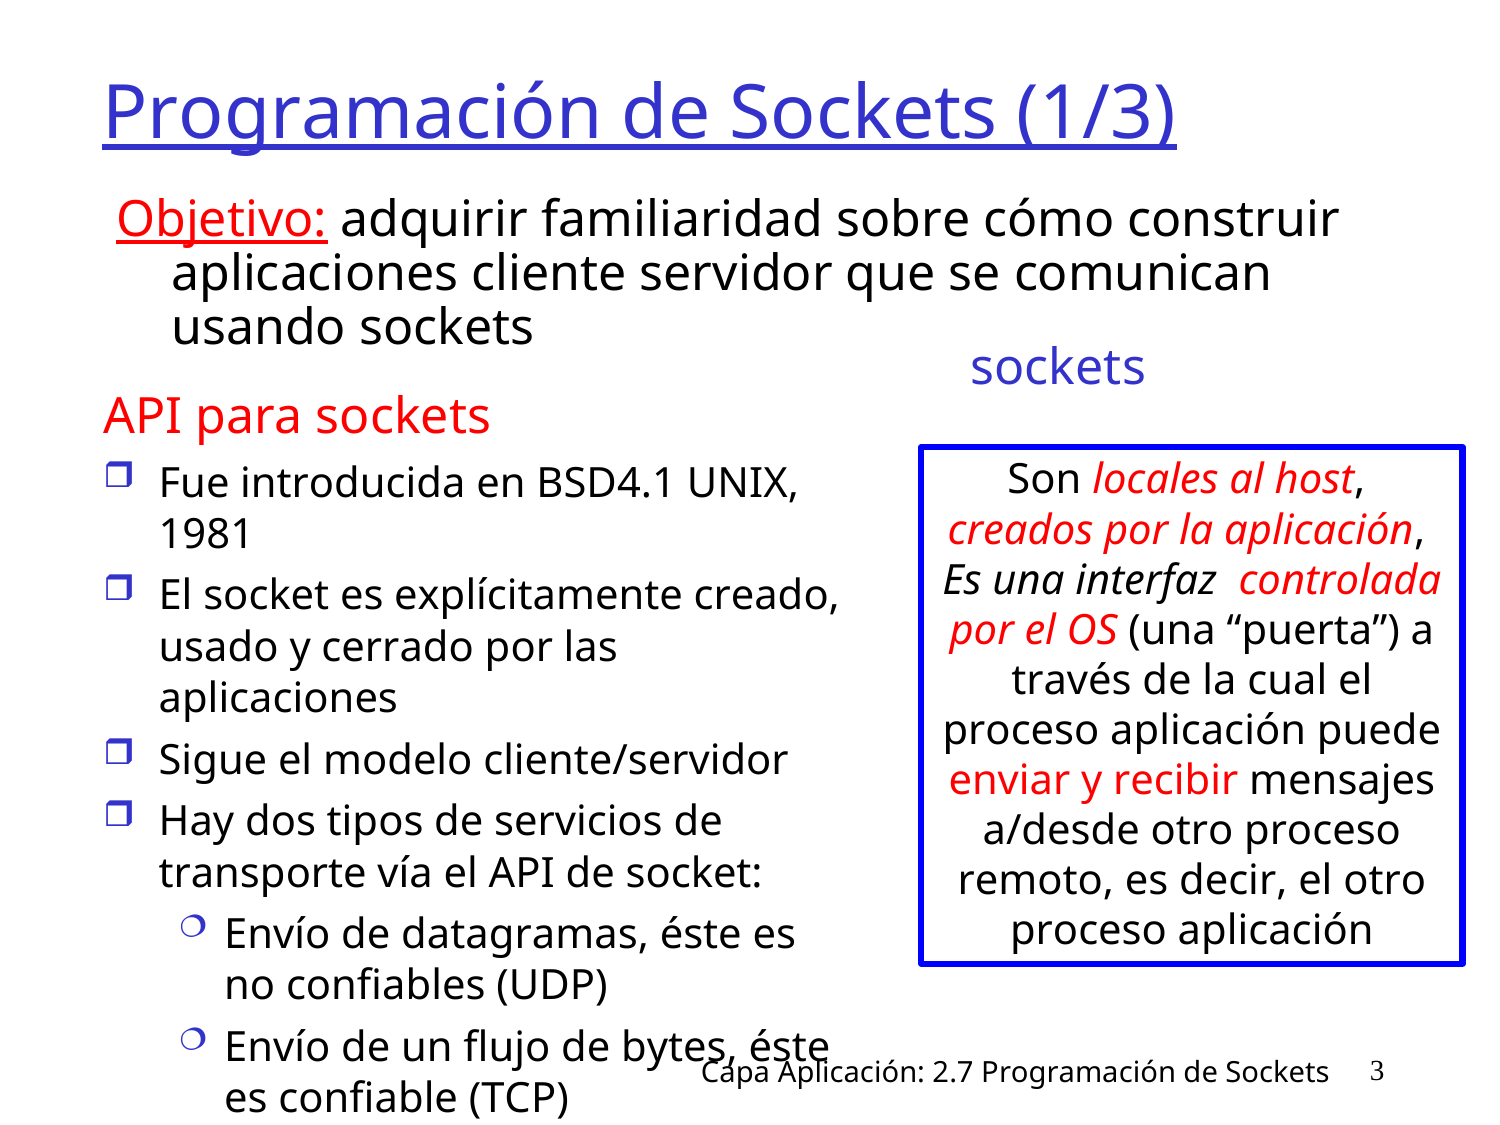

# Programación de Sockets (1/3)
Objetivo: adquirir familiaridad sobre cómo construir aplicaciones cliente servidor que se comunican usando sockets
sockets
API para sockets
Fue introducida en BSD4.1 UNIX, 1981
El socket es explícitamente creado, usado y cerrado por las aplicaciones
Sigue el modelo cliente/servidor
Hay dos tipos de servicios de transporte vía el API de socket:
Envío de datagramas, éste es no confiables (UDP)
Envío de un flujo de bytes, éste es confiable (TCP)
Son locales al host,
creados por la aplicación,
Es una interfaz controlada por el OS (una “puerta”) a través de la cual el proceso aplicación puede enviar y recibir mensajes a/desde otro proceso remoto, es decir, el otro proceso aplicación